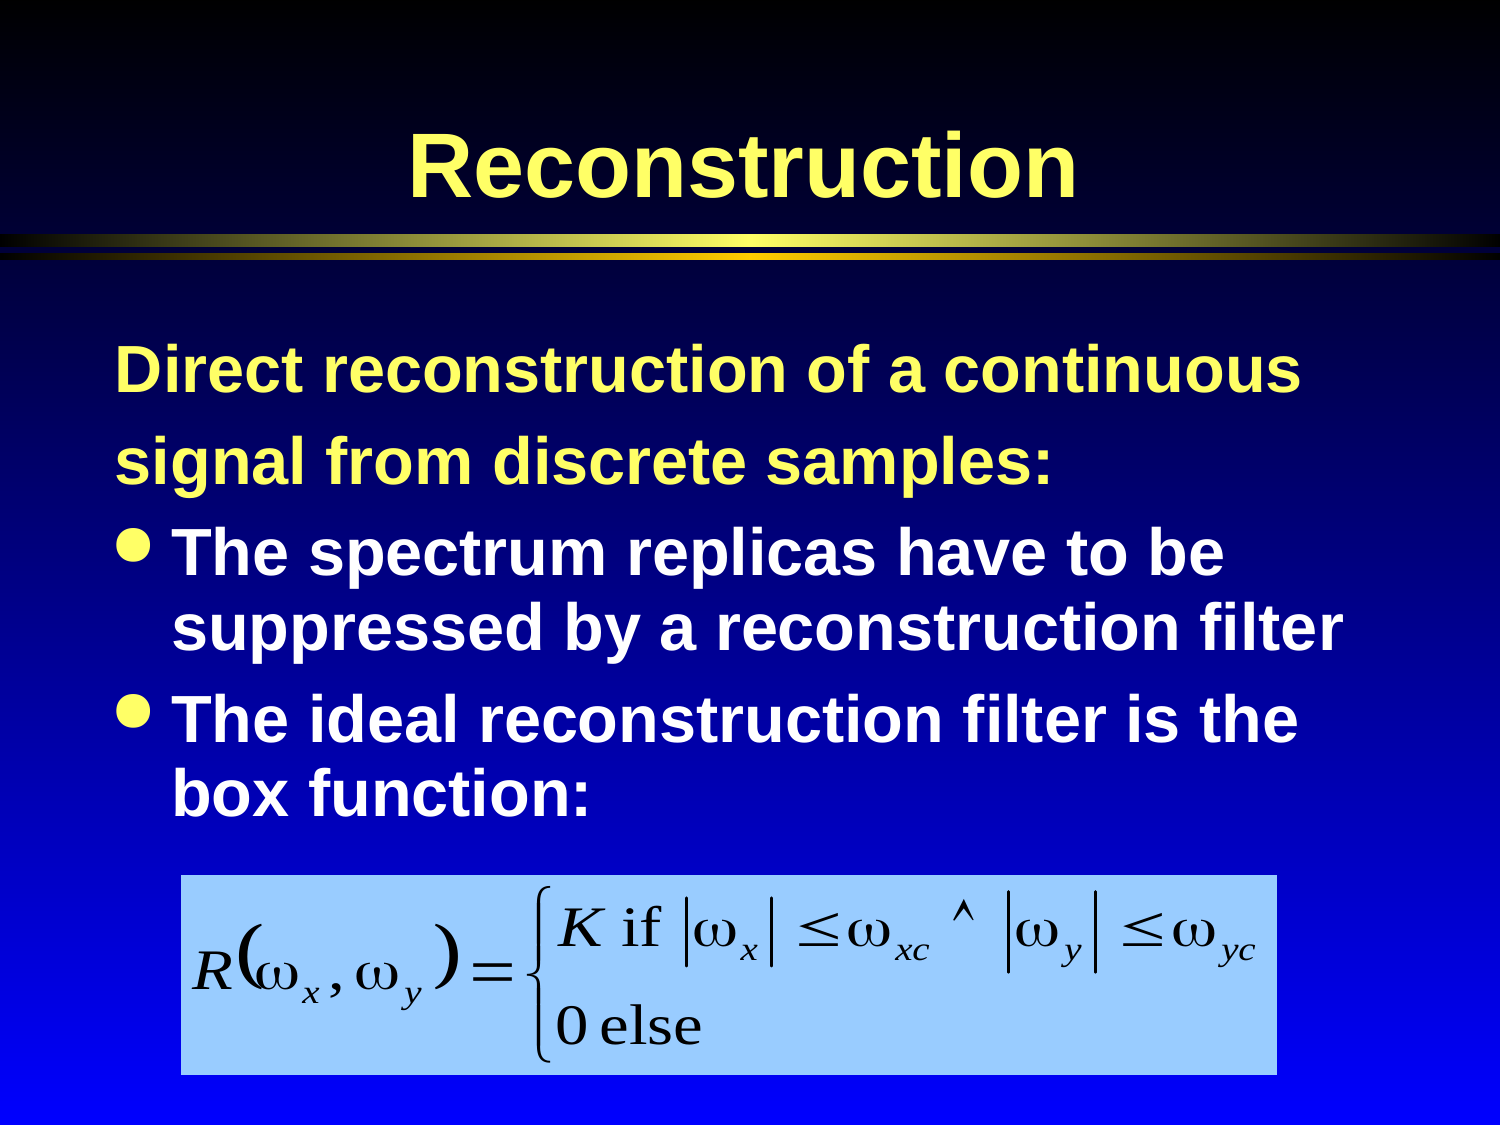

# Reconstruction
Direct reconstruction of a continuous
signal from discrete samples:
The spectrum replicas have to be suppressed by a reconstruction filter
The ideal reconstruction filter is the box function: